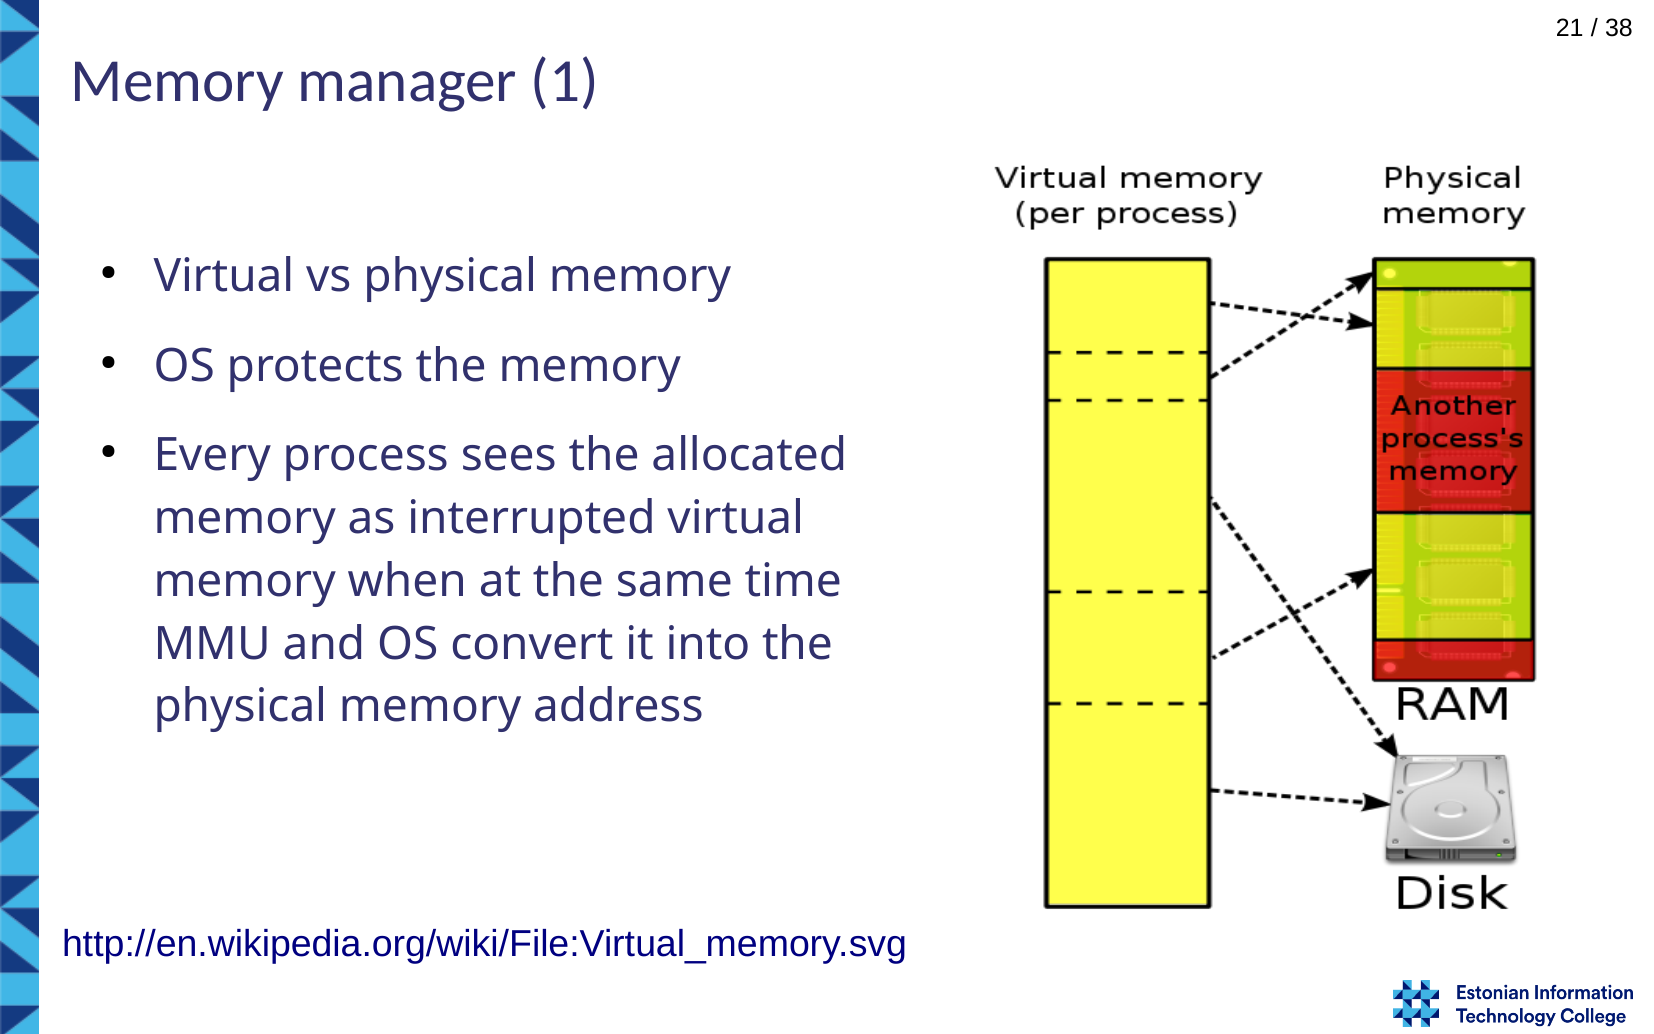

# Memory manager (1)
Virtual vs physical memory
OS protects the memory
Every process sees the allocated memory as interrupted virtual memory when at the same time MMU and OS convert it into the physical memory address
http://en.wikipedia.org/wiki/File:Virtual_memory.svg